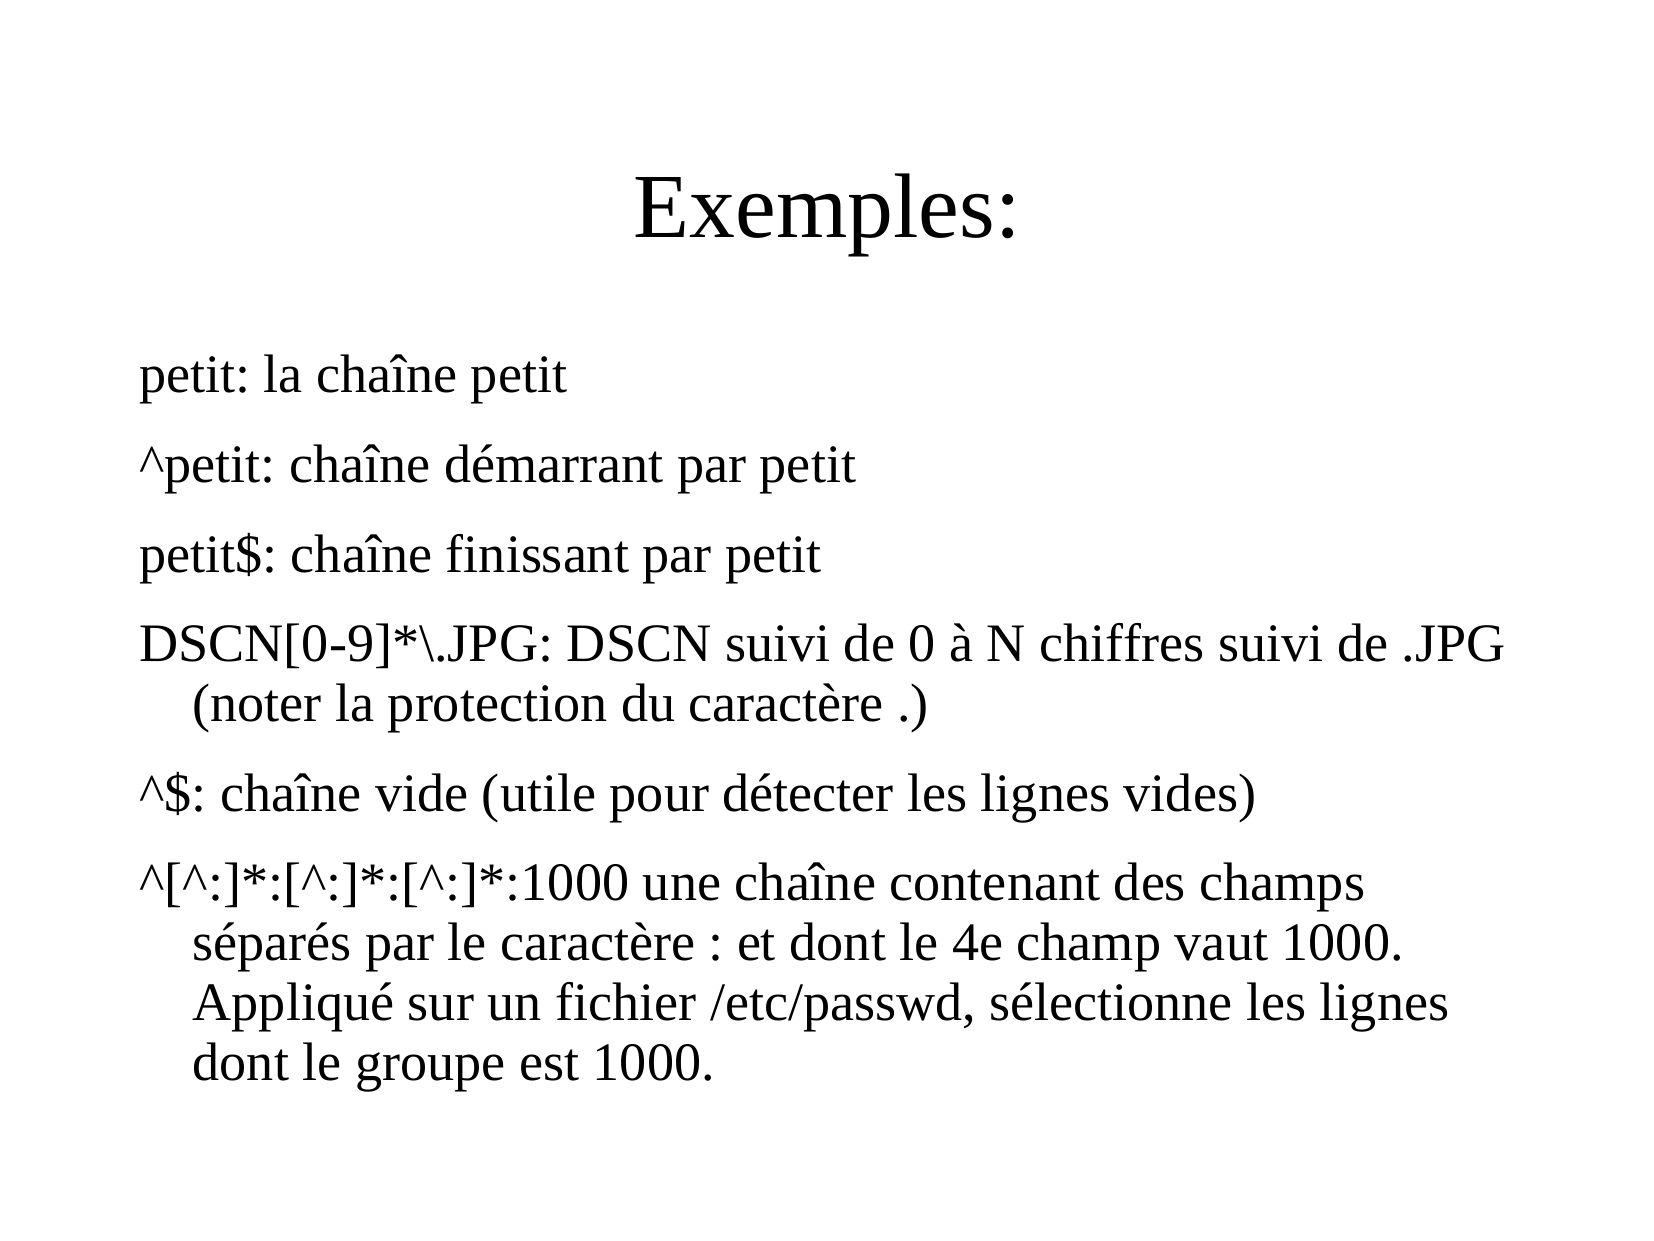

# Exemples:
petit: la chaîne petit
^petit: chaîne démarrant par petit
petit$: chaîne finissant par petit
DSCN[0-9]*\.JPG: DSCN suivi de 0 à N chiffres suivi de .JPG (noter la protection du caractère .)
^$: chaîne vide (utile pour détecter les lignes vides)
^[^:]*:[^:]*:[^:]*:1000 une chaîne contenant des champs séparés par le caractère : et dont le 4e champ vaut 1000. Appliqué sur un fichier /etc/passwd, sélectionne les lignes dont le groupe est 1000.